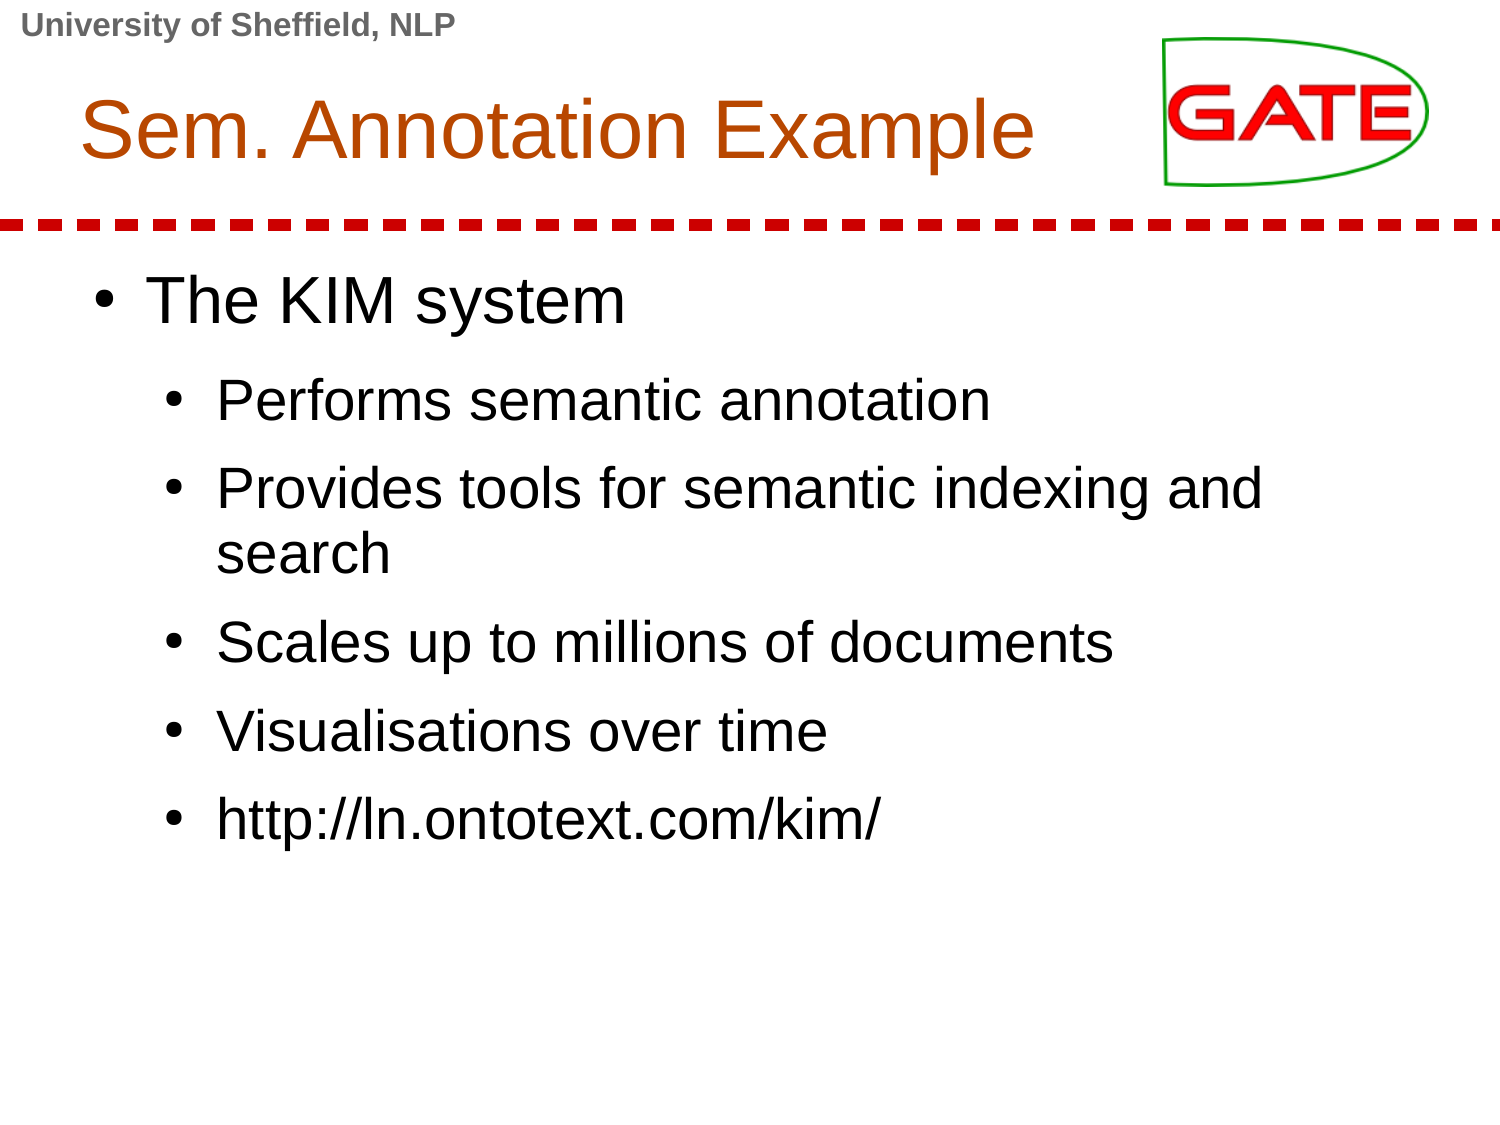

# Sem. Annotation Example
The KIM system
Performs semantic annotation
Provides tools for semantic indexing and search
Scales up to millions of documents
Visualisations over time
http://ln.ontotext.com/kim/